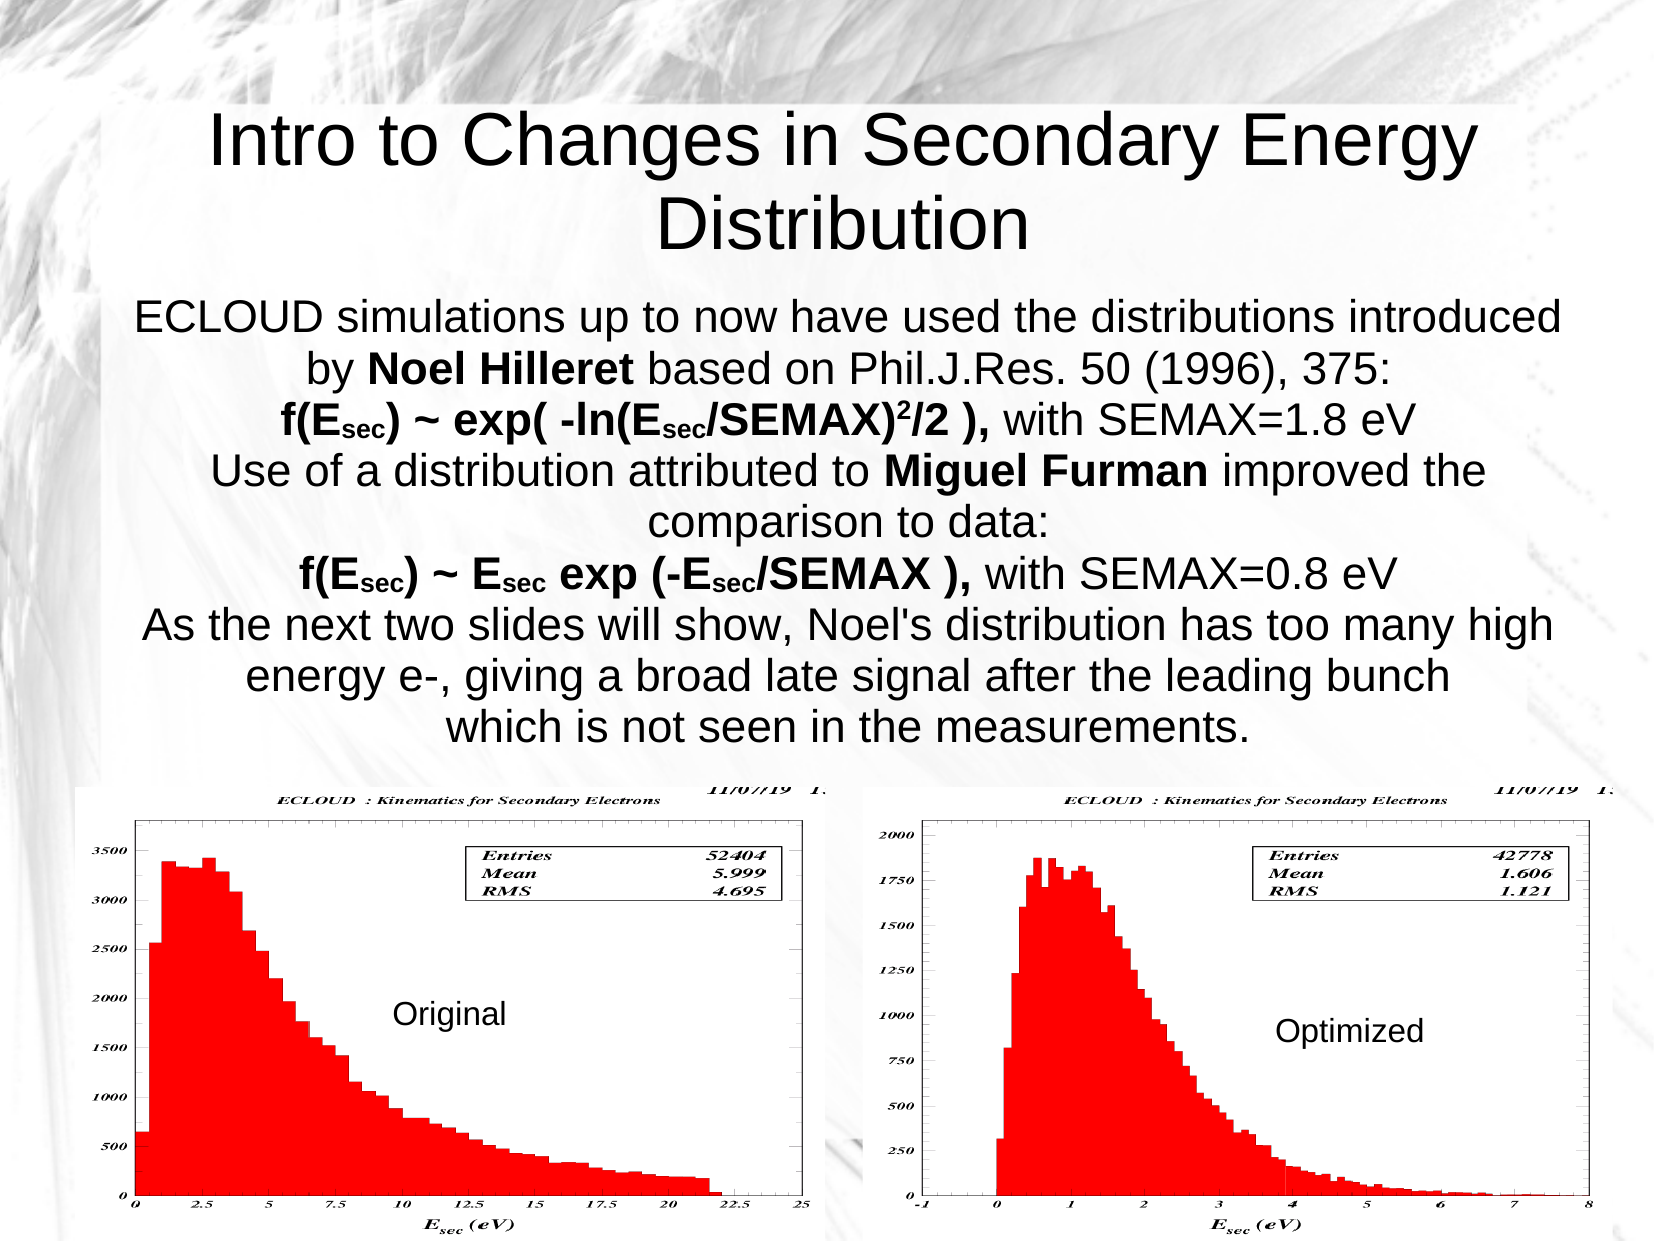

# Intro to Changes in Secondary Energy Distribution
ECLOUD simulations up to now have used the distributions introduced by Noel Hilleret based on Phil.J.Res. 50 (1996), 375:
f(Esec) ~ exp( -ln(Esec/SEMAX)2/2 ), with SEMAX=1.8 eV
Use of a distribution attributed to Miguel Furman improved the comparison to data:
f(Esec) ~ Esec exp (-Esec/SEMAX ), with SEMAX=0.8 eV
As the next two slides will show, Noel's distribution has too many high energy e-, giving a broad late signal after the leading bunch
which is not seen in the measurements.
Original
Optimized
Original
Optimized